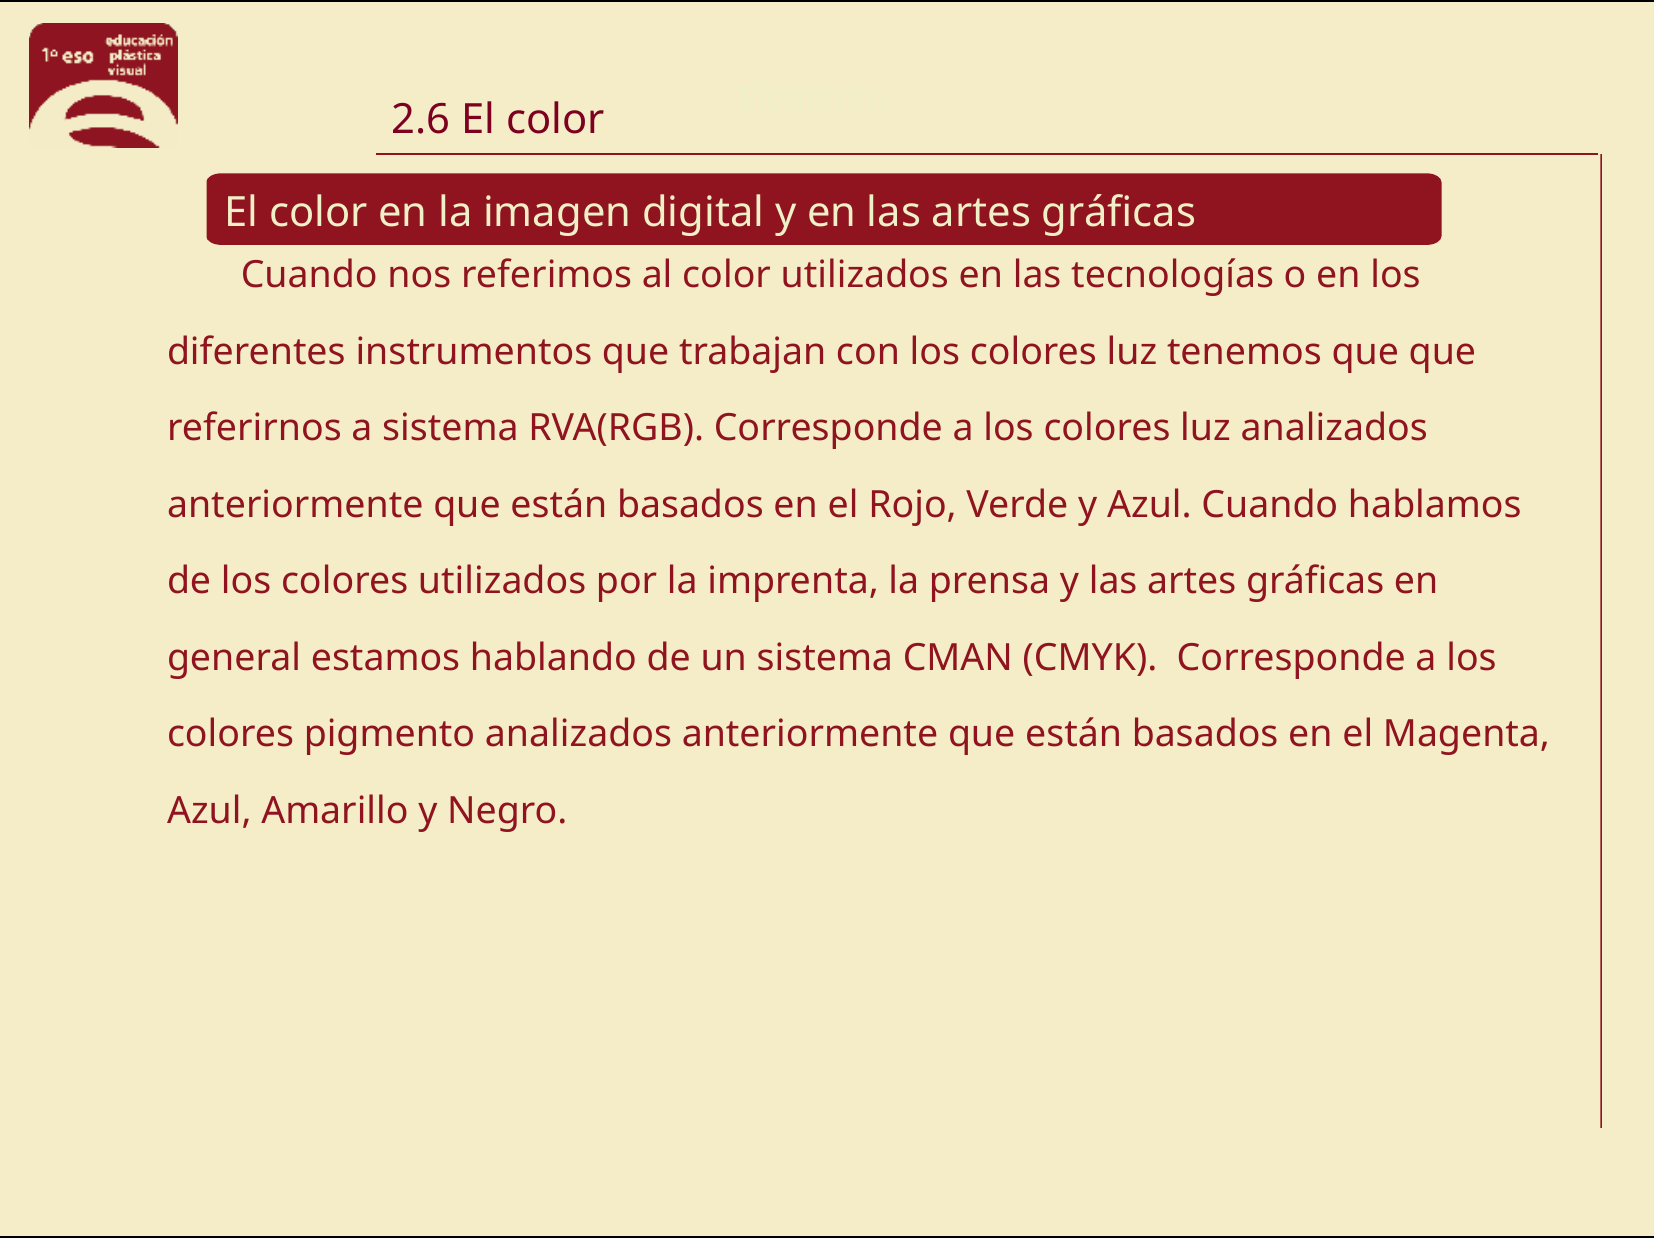

Elemento
2.6 El color
El color en la imagen digital y en las artes gráficas
	Cuando nos referimos al color utilizados en las tecnologías o en los diferentes instrumentos que trabajan con los colores luz tenemos que que referirnos a sistema RVA(RGB). Corresponde a los colores luz analizados anteriormente que están basados en el Rojo, Verde y Azul. Cuando hablamos de los colores utilizados por la imprenta, la prensa y las artes gráficas en general estamos hablando de un sistema CMAN (CMYK). Corresponde a los colores pigmento analizados anteriormente que están basados en el Magenta, Azul, Amarillo y Negro.
#